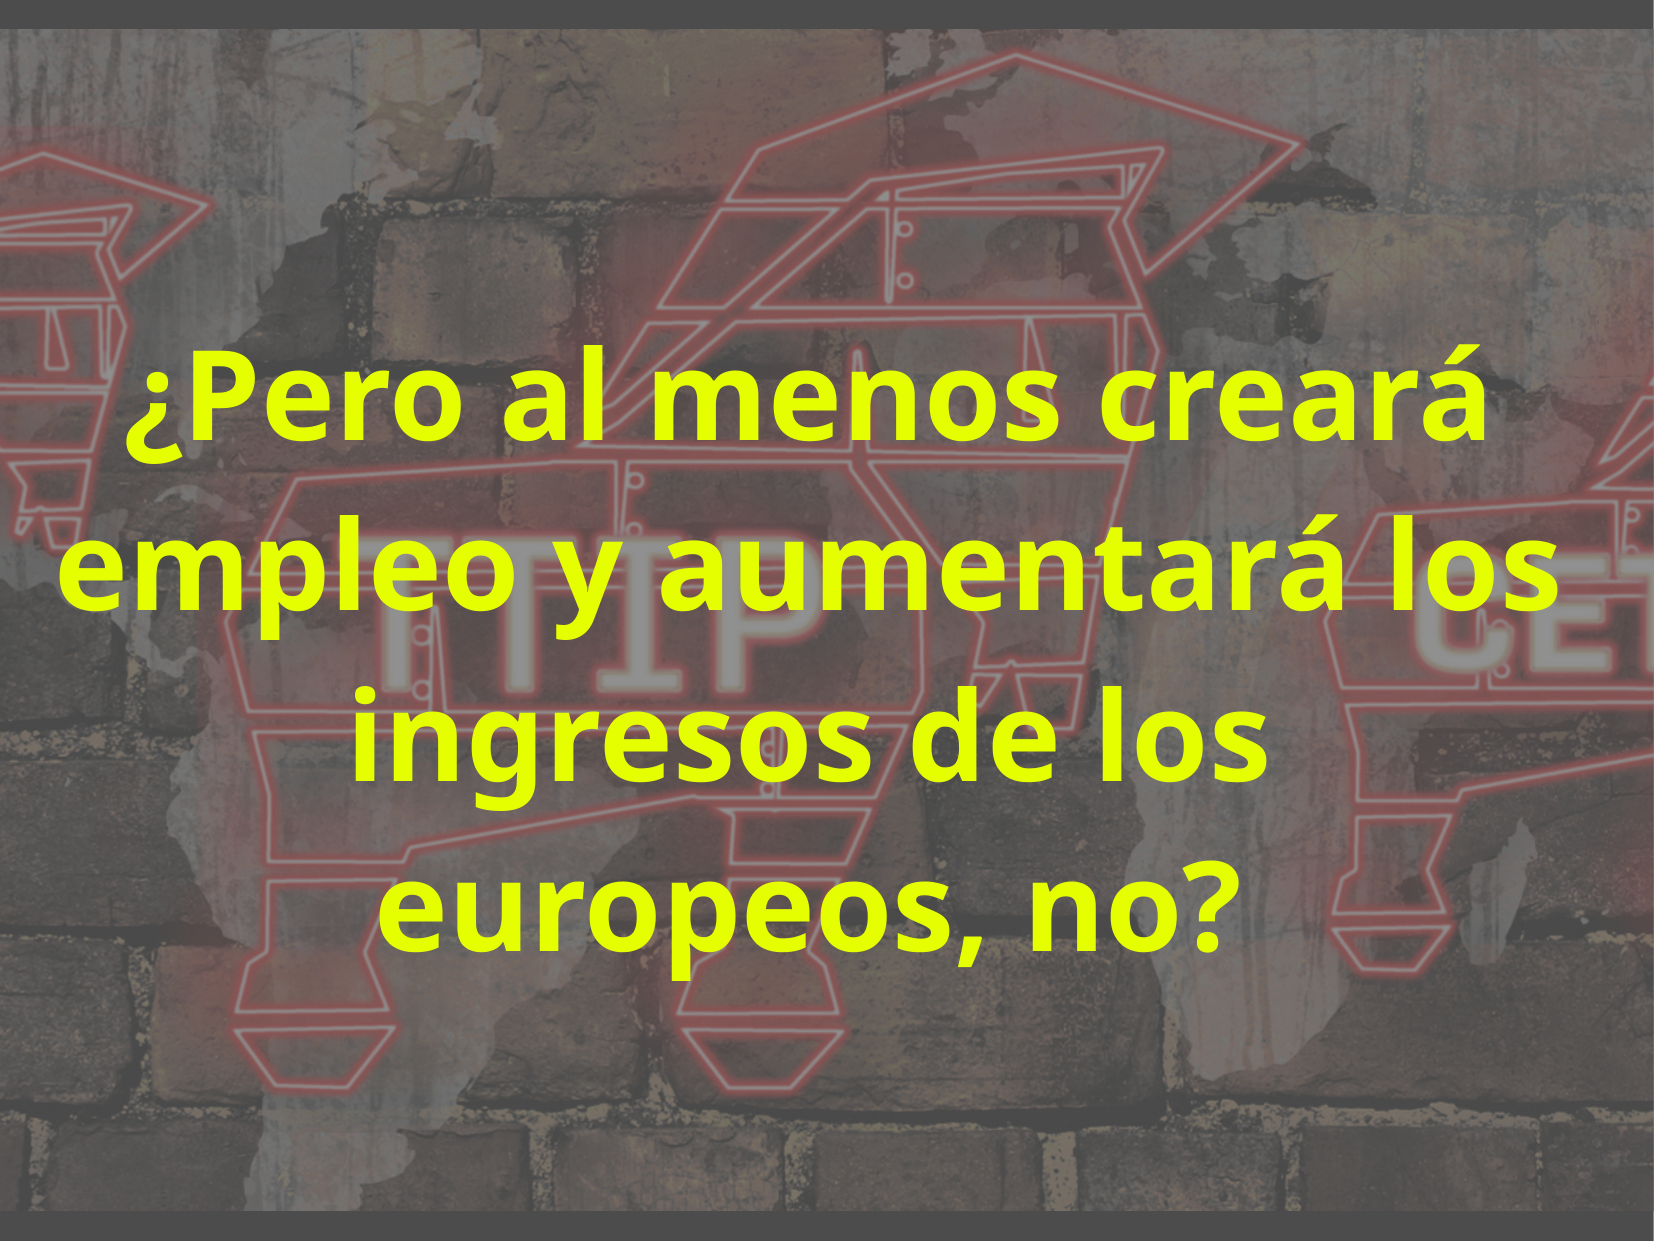

# ¿Pero al menos creará empleo y aumentará los ingresos de los europeos, no?